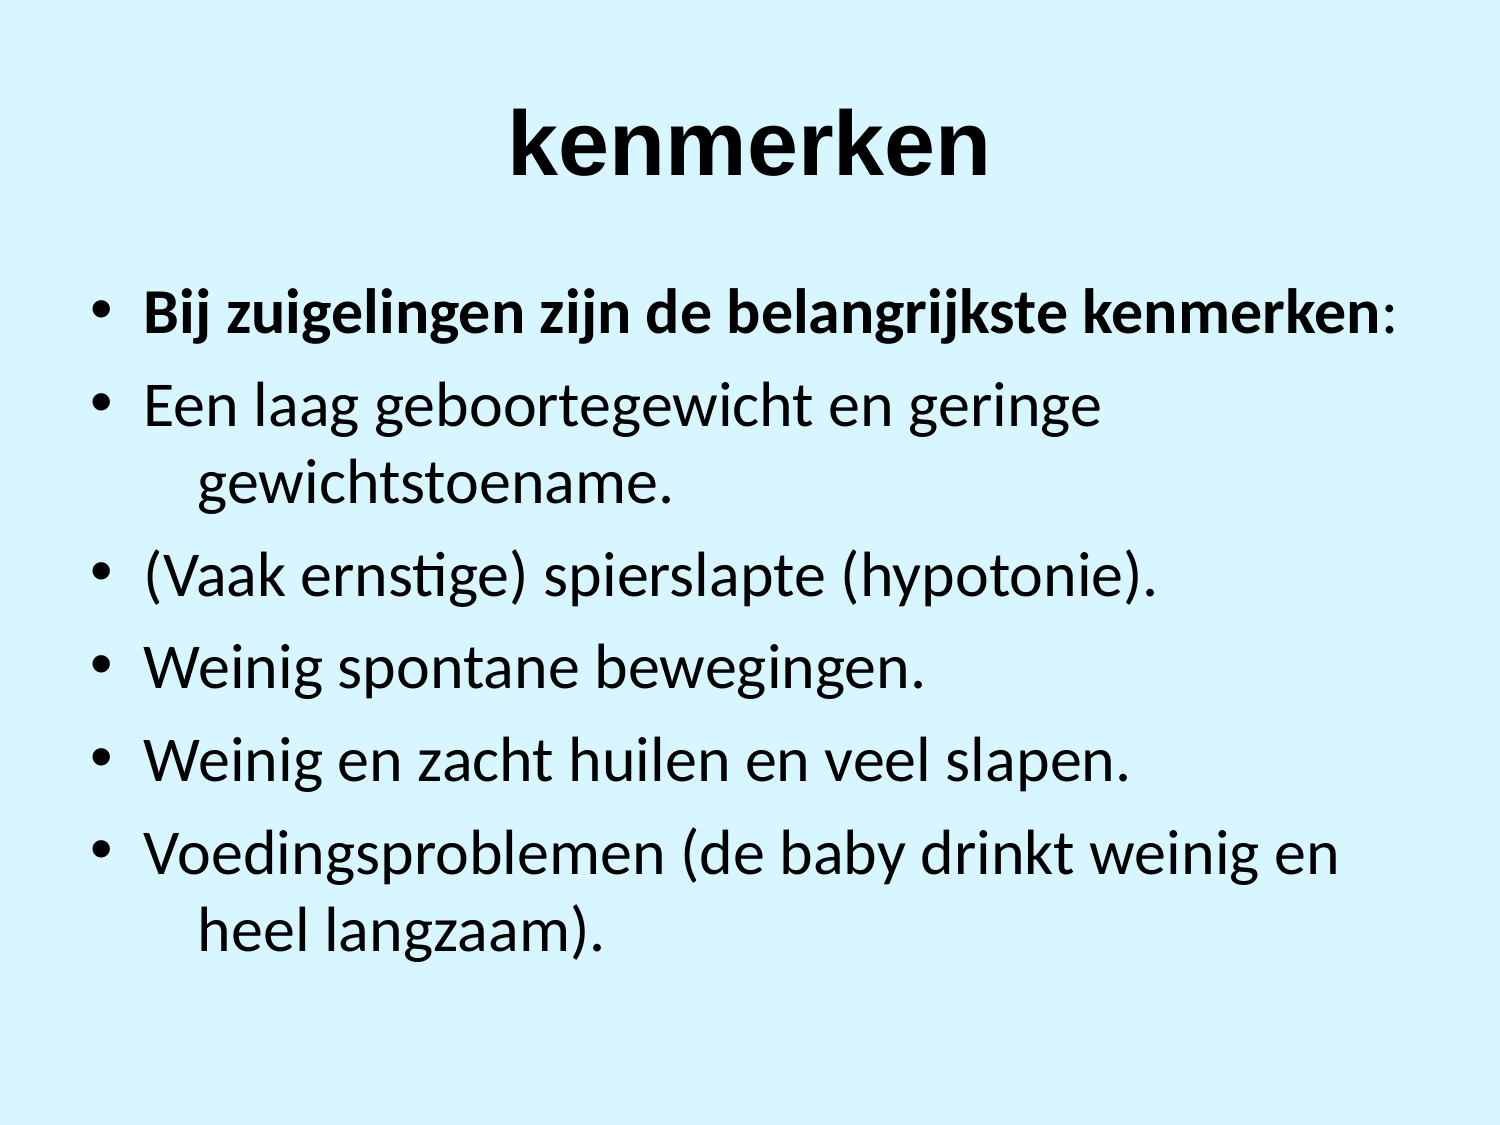

# kenmerken
Bij zuigelingen zijn de belangrijkste kenmerken:
Een laag geboortegewicht en geringe gewichtstoename.
(Vaak ernstige) spierslapte (hypotonie).
Weinig spontane bewegingen.
Weinig en zacht huilen en veel slapen.
Voedingsproblemen (de baby drinkt weinig en heel langzaam).